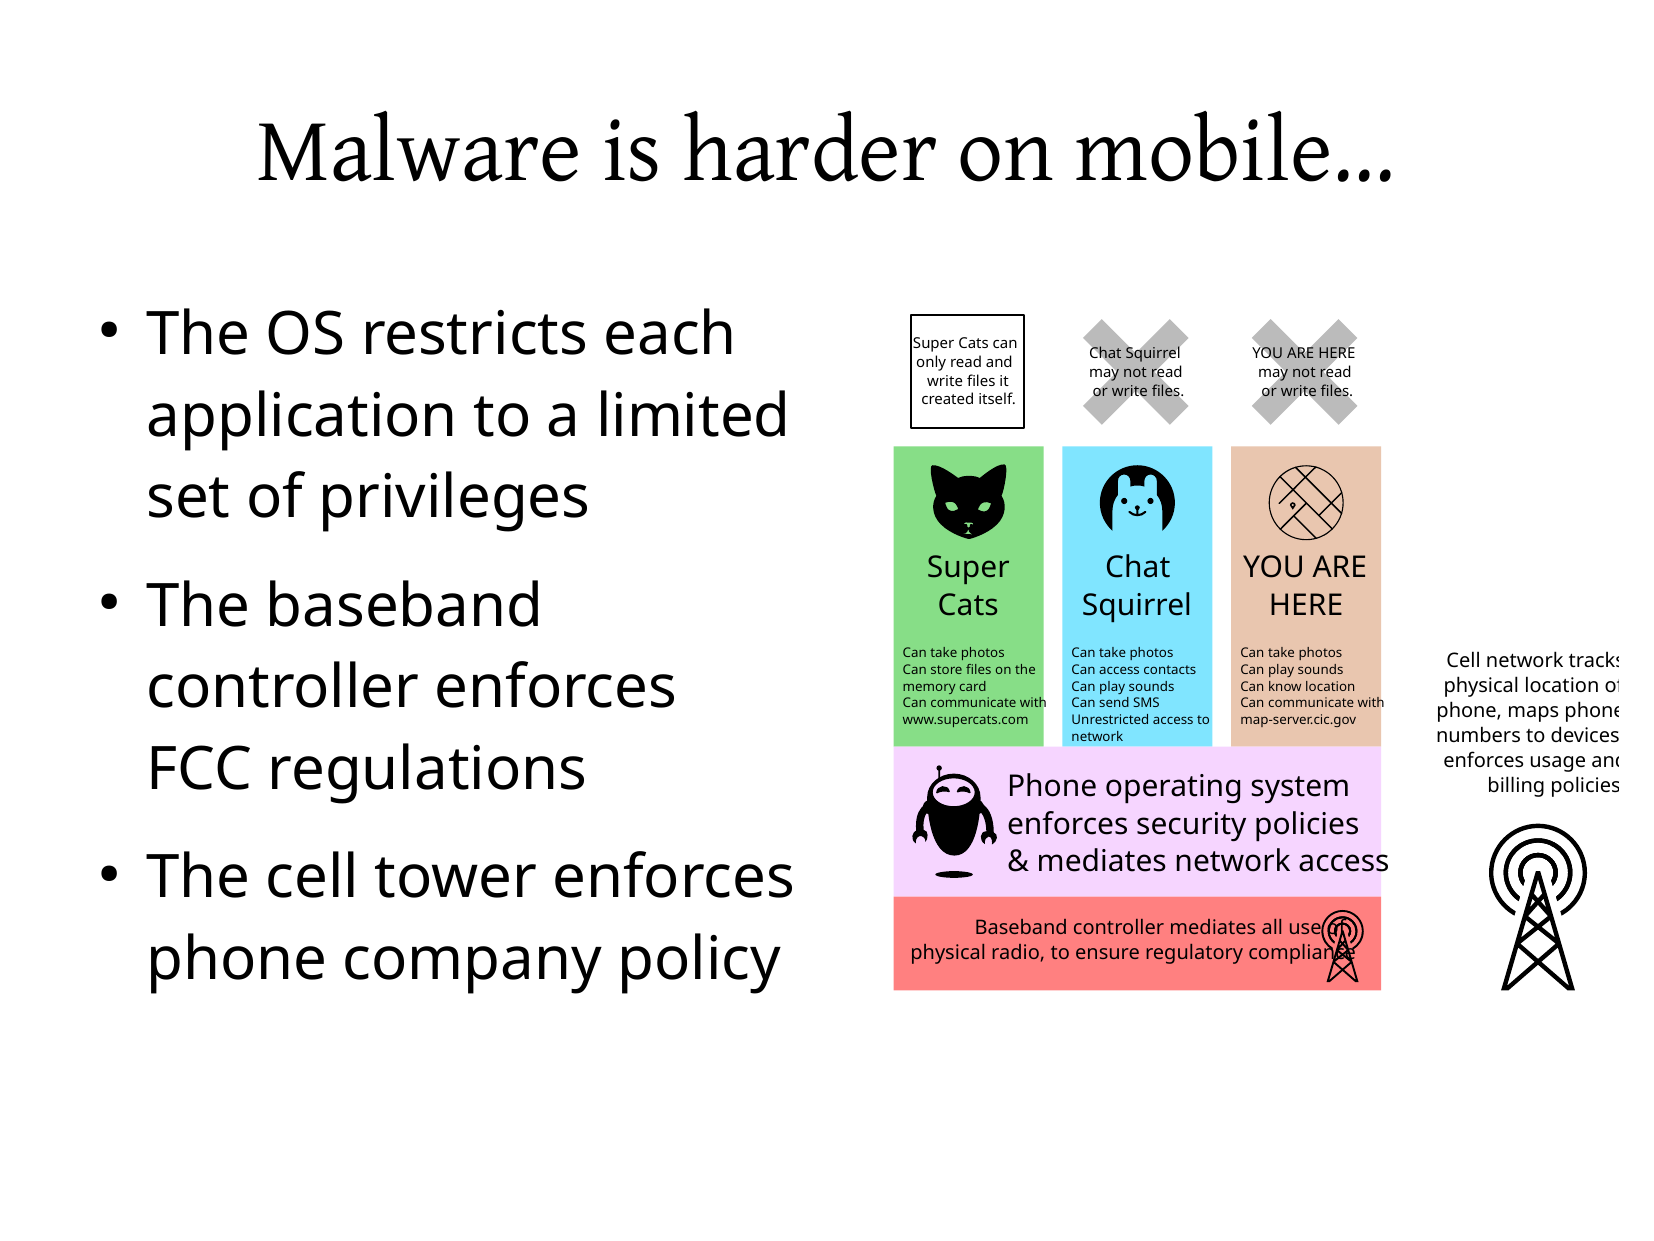

# Malware is harder on mobile...
The OS restricts each application to a limited set of privileges
The baseband controller enforces
FCC regulations
The cell tower enforces phone company policy